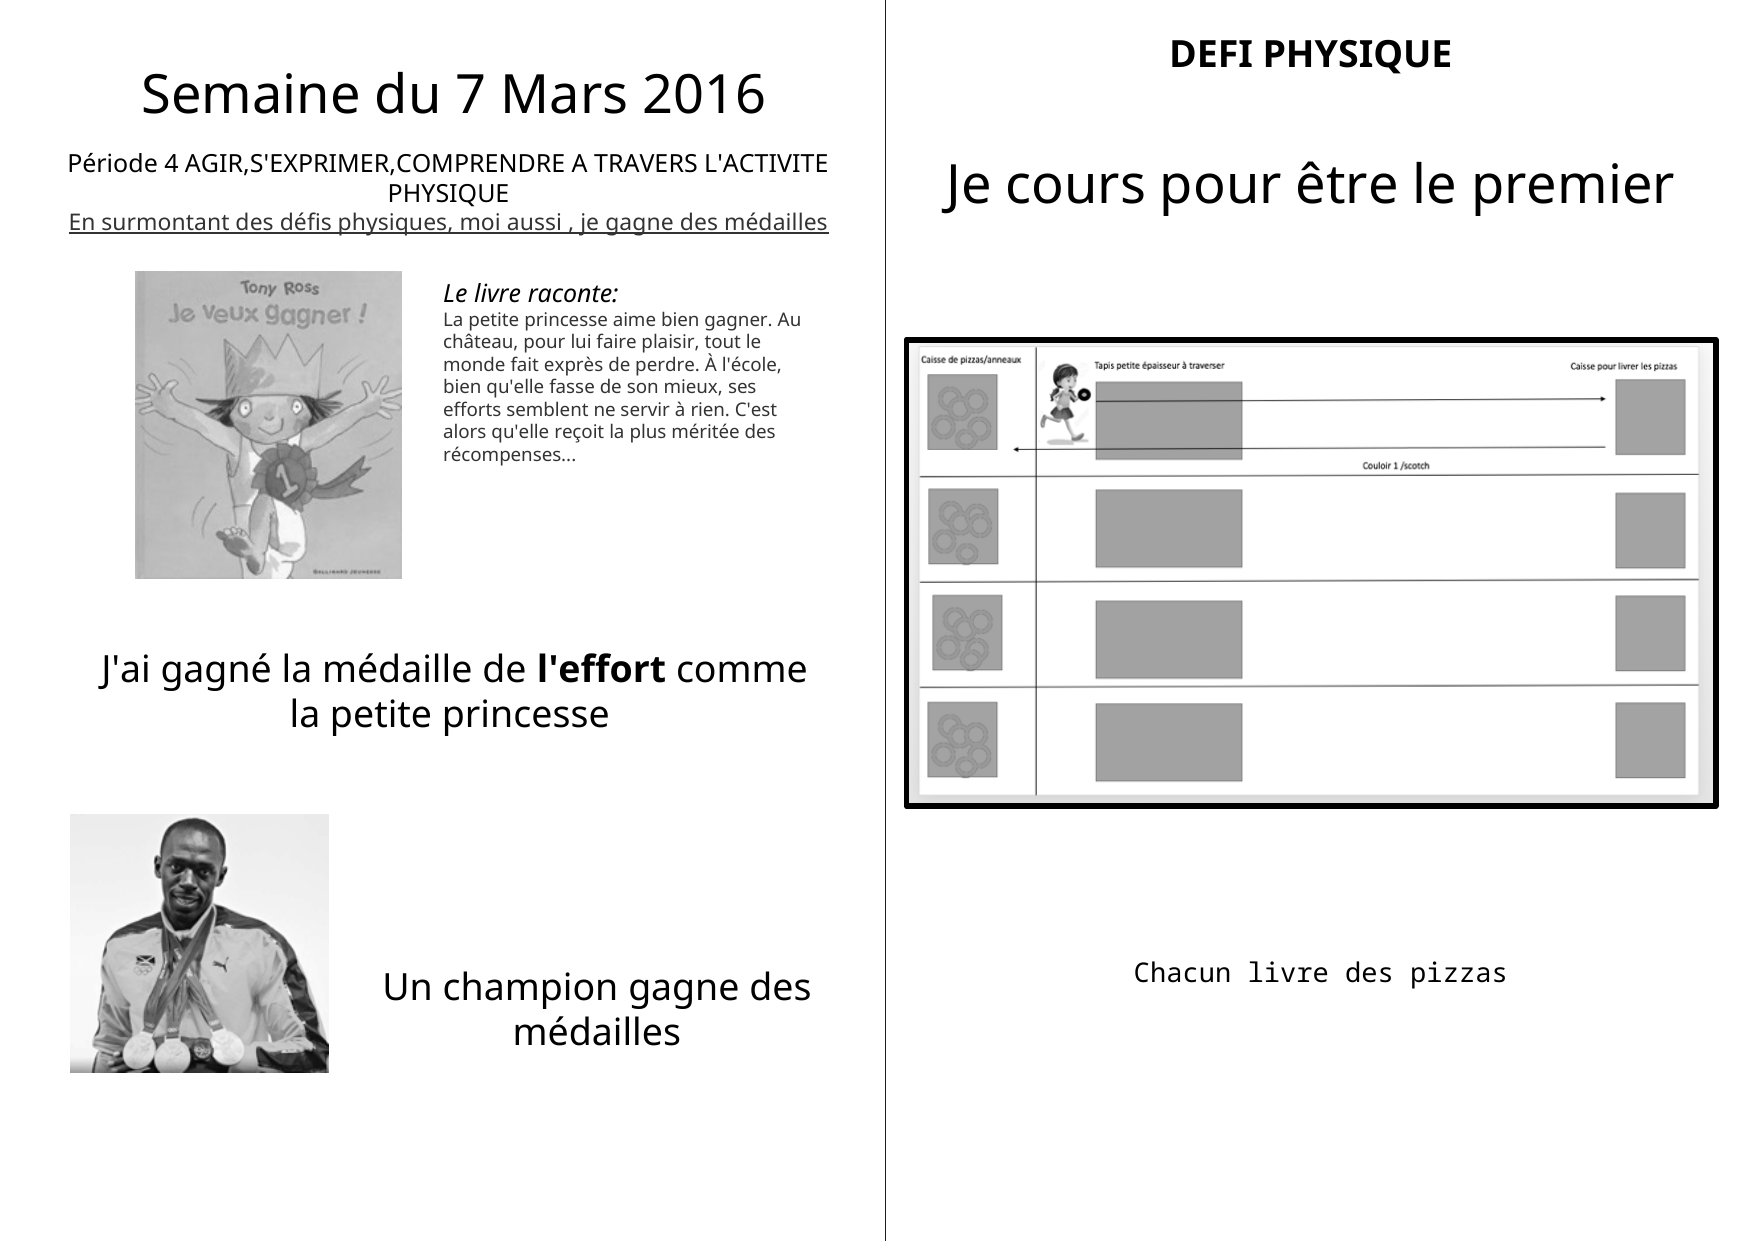

DEFI PHYSIQUE
Semaine du 7 Mars 2016
Période 4 AGIR,S'EXPRIMER,COMPRENDRE A TRAVERS L'ACTIVITE PHYSIQUE
En surmontant des défis physiques, moi aussi , je gagne des médailles
Je cours pour être le premier
Le livre raconte:
La petite princesse aime bien gagner. Au château, pour lui faire plaisir, tout le monde fait exprès de perdre. À l'école, bien qu'elle fasse de son mieux, ses efforts semblent ne servir à rien. C'est alors qu'elle reçoit la plus méritée des récompenses...
J'ai gagné la médaille de l'effort comme la petite princesse
Chacun livre des pizzas
Un champion gagne des médailles